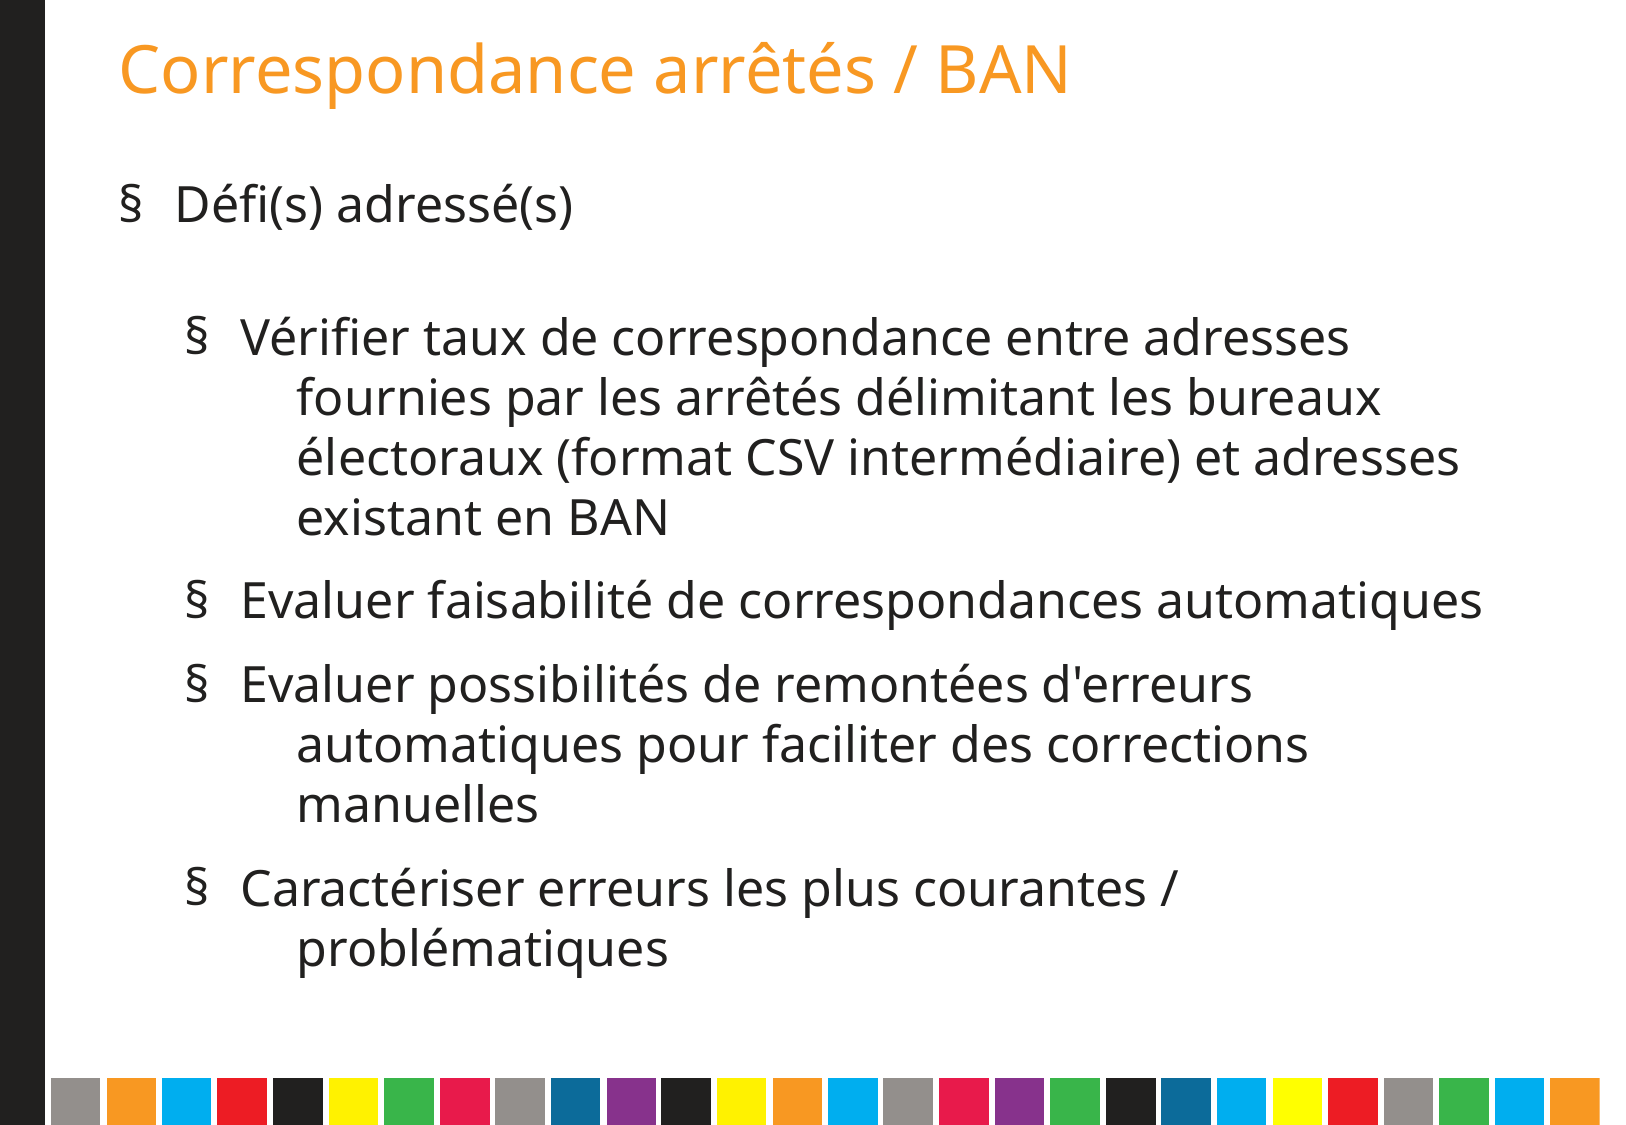

Correspondance arrêtés / BAN
# Défi(s) adressé(s)
Vérifier taux de correspondance entre adresses fournies par les arrêtés délimitant les bureaux électoraux (format CSV intermédiaire) et adresses existant en BAN
Evaluer faisabilité de correspondances automatiques
Evaluer possibilités de remontées d'erreurs automatiques pour faciliter des corrections manuelles
Caractériser erreurs les plus courantes / problématiques